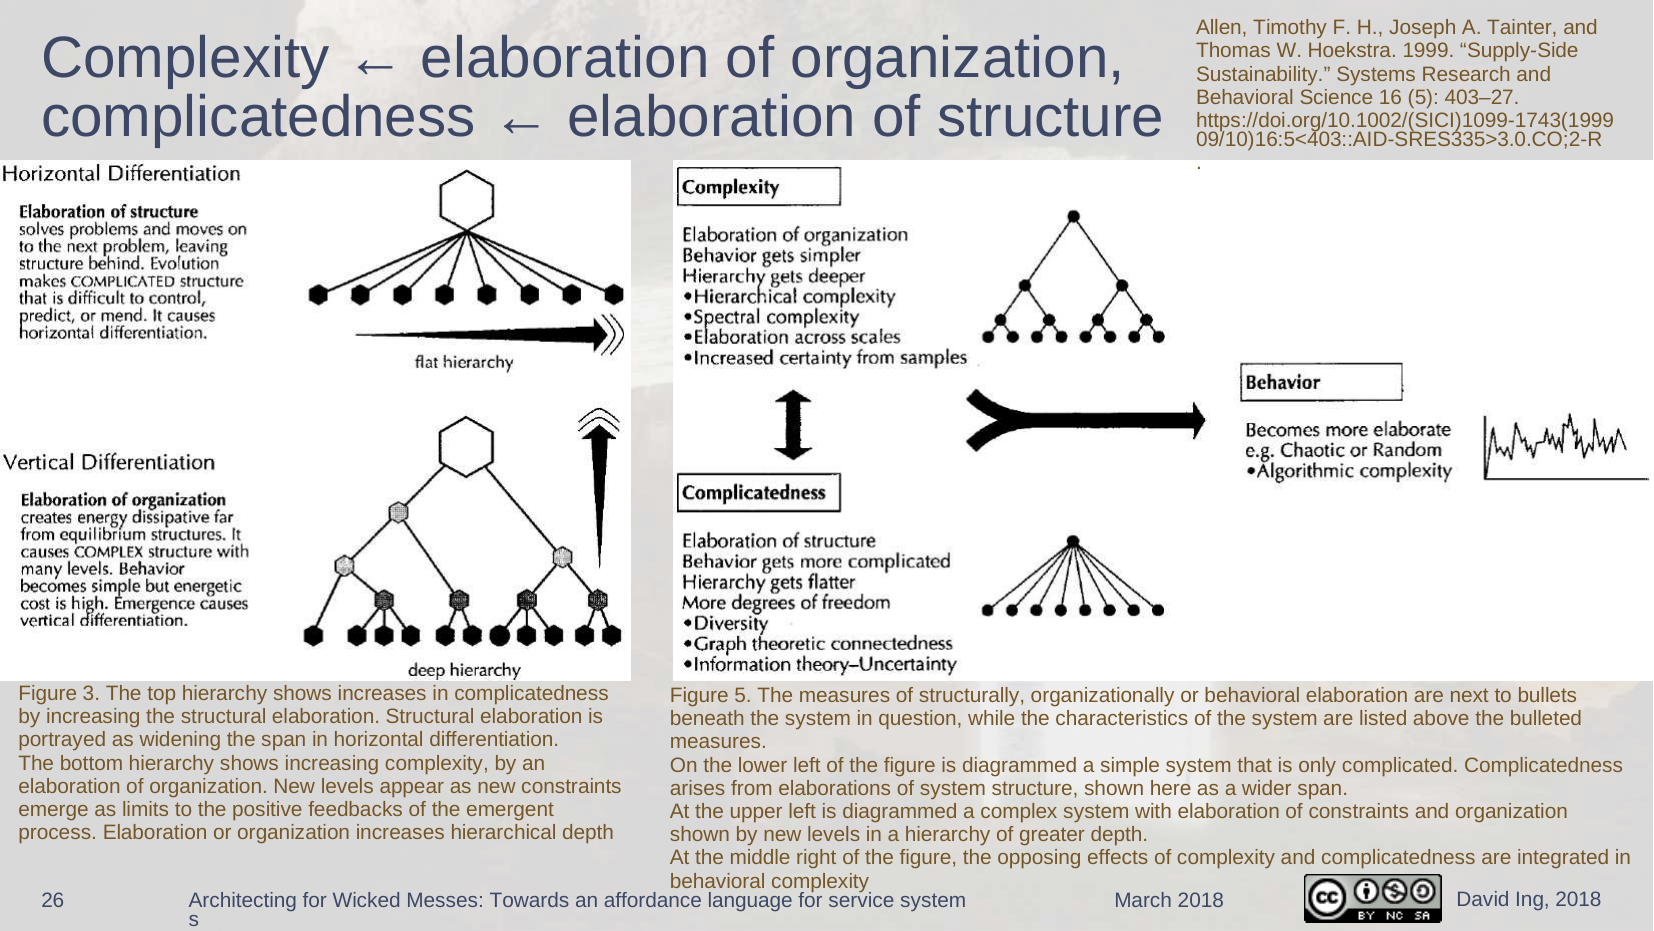

Allen, Timothy F. H., Joseph A. Tainter, and Thomas W. Hoekstra. 1999. “Supply-Side Sustainability.” Systems Research and Behavioral Science 16 (5): 403–27. https://doi.org/10.1002/(SICI)1099-1743(199909/10)16:5<403::AID-SRES335>3.0.CO;2-R.
# Complexity ← elaboration of organization, complicatedness ← elaboration of structure
Figure 3. The top hierarchy shows increases in complicatedness by increasing the structural elaboration. Structural elaboration is portrayed as widening the span in horizontal differentiation.
The bottom hierarchy shows increasing complexity, by an elaboration of organization. New levels appear as new constraints emerge as limits to the positive feedbacks of the emergent process. Elaboration or organization increases hierarchical depth
Figure 5. The measures of structurally, organizationally or behavioral elaboration are next to bullets beneath the system in question, while the characteristics of the system are listed above the bulleted measures.
On the lower left of the figure is diagrammed a simple system that is only complicated. Complicatedness arises from elaborations of system structure, shown here as a wider span.
At the upper left is diagrammed a complex system with elaboration of constraints and organization shown by new levels in a hierarchy of greater depth.
At the middle right of the figure, the opposing effects of complexity and complicatedness are integrated in behavioral complexity
Architecting for Wicked Messes: Towards an affordance language for service systems
March 2018
26